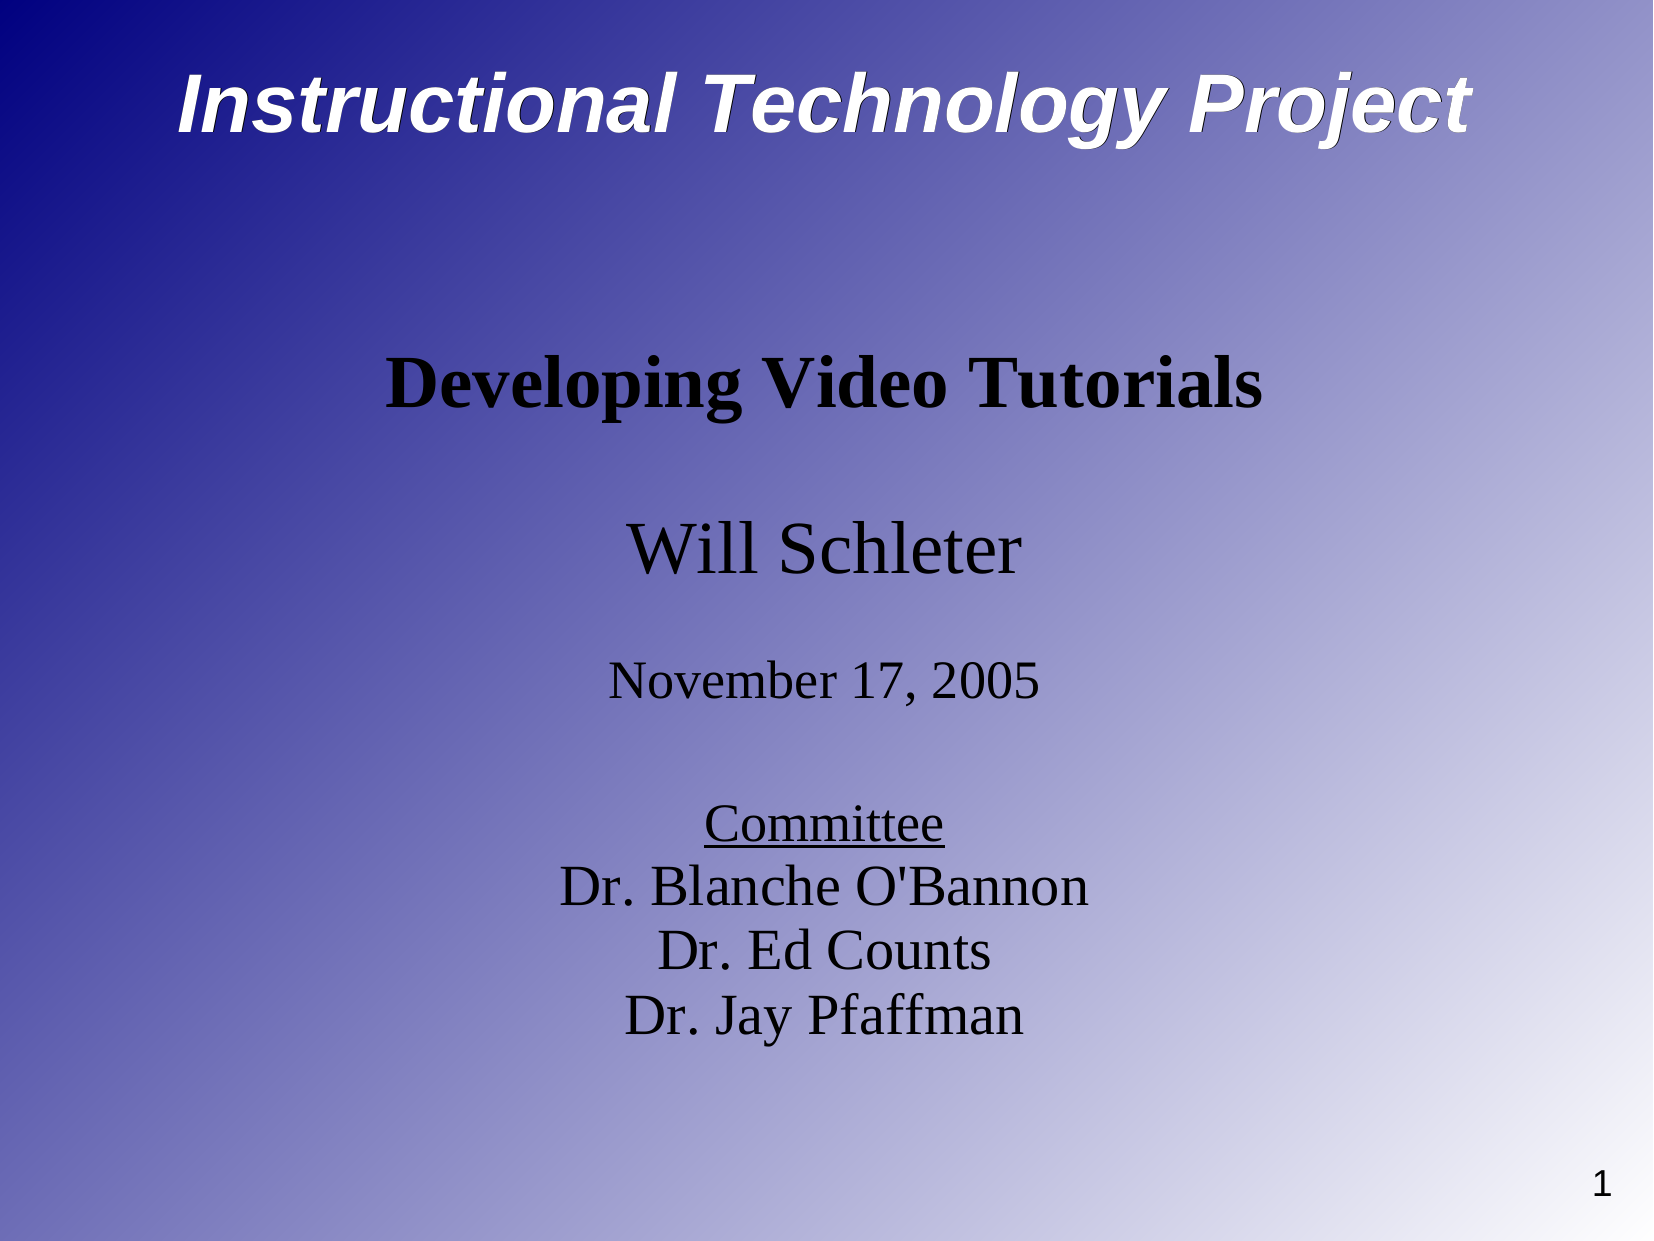

# Instructional Technology Project
Developing Video Tutorials
Will Schleter
November 17, 2005
Committee
Dr. Blanche O'Bannon
Dr. Ed Counts
Dr. Jay Pfaffman